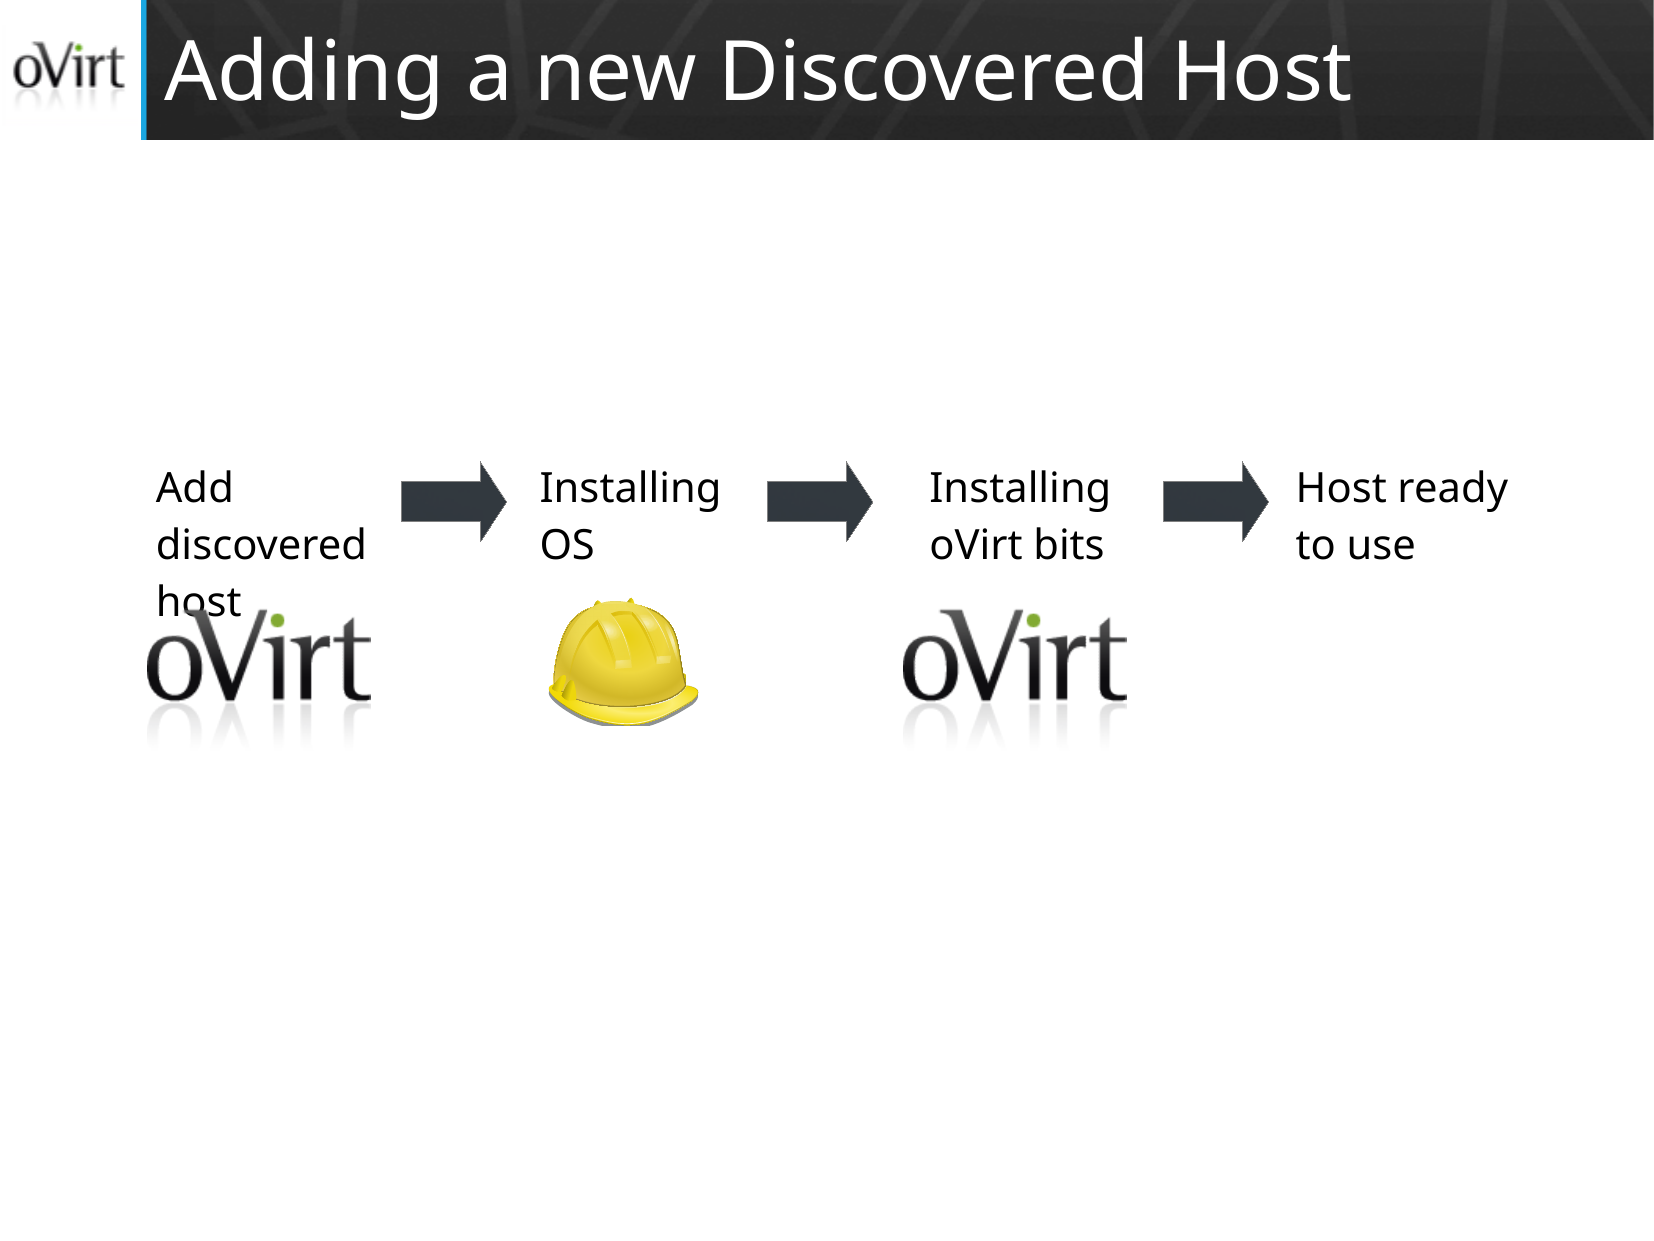

# Adding a new Discovered Host
Add discovered host
Installing
OS
Installing
oVirt bits
Host ready
to use